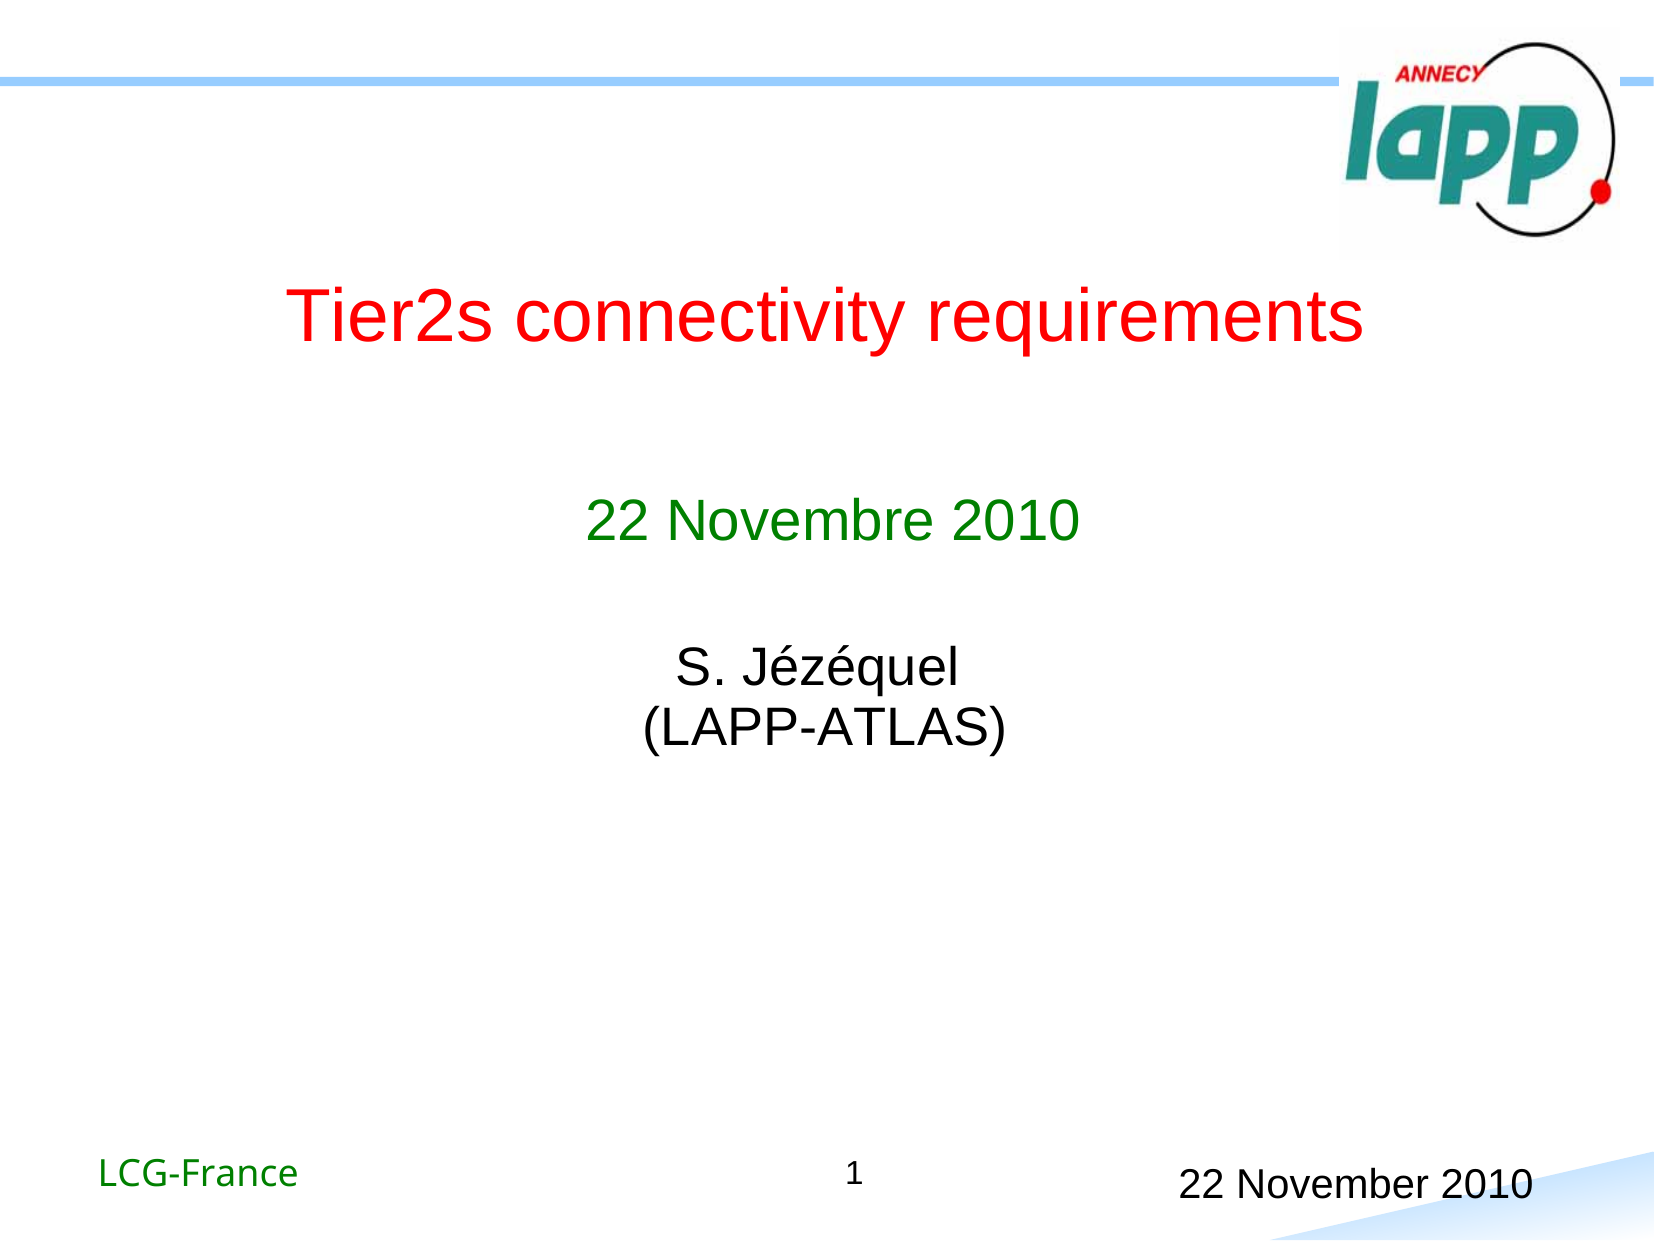

# Tier2s connectivity requirements
 22 Novembre 2010
S. Jézéquel
(LAPP-ATLAS)